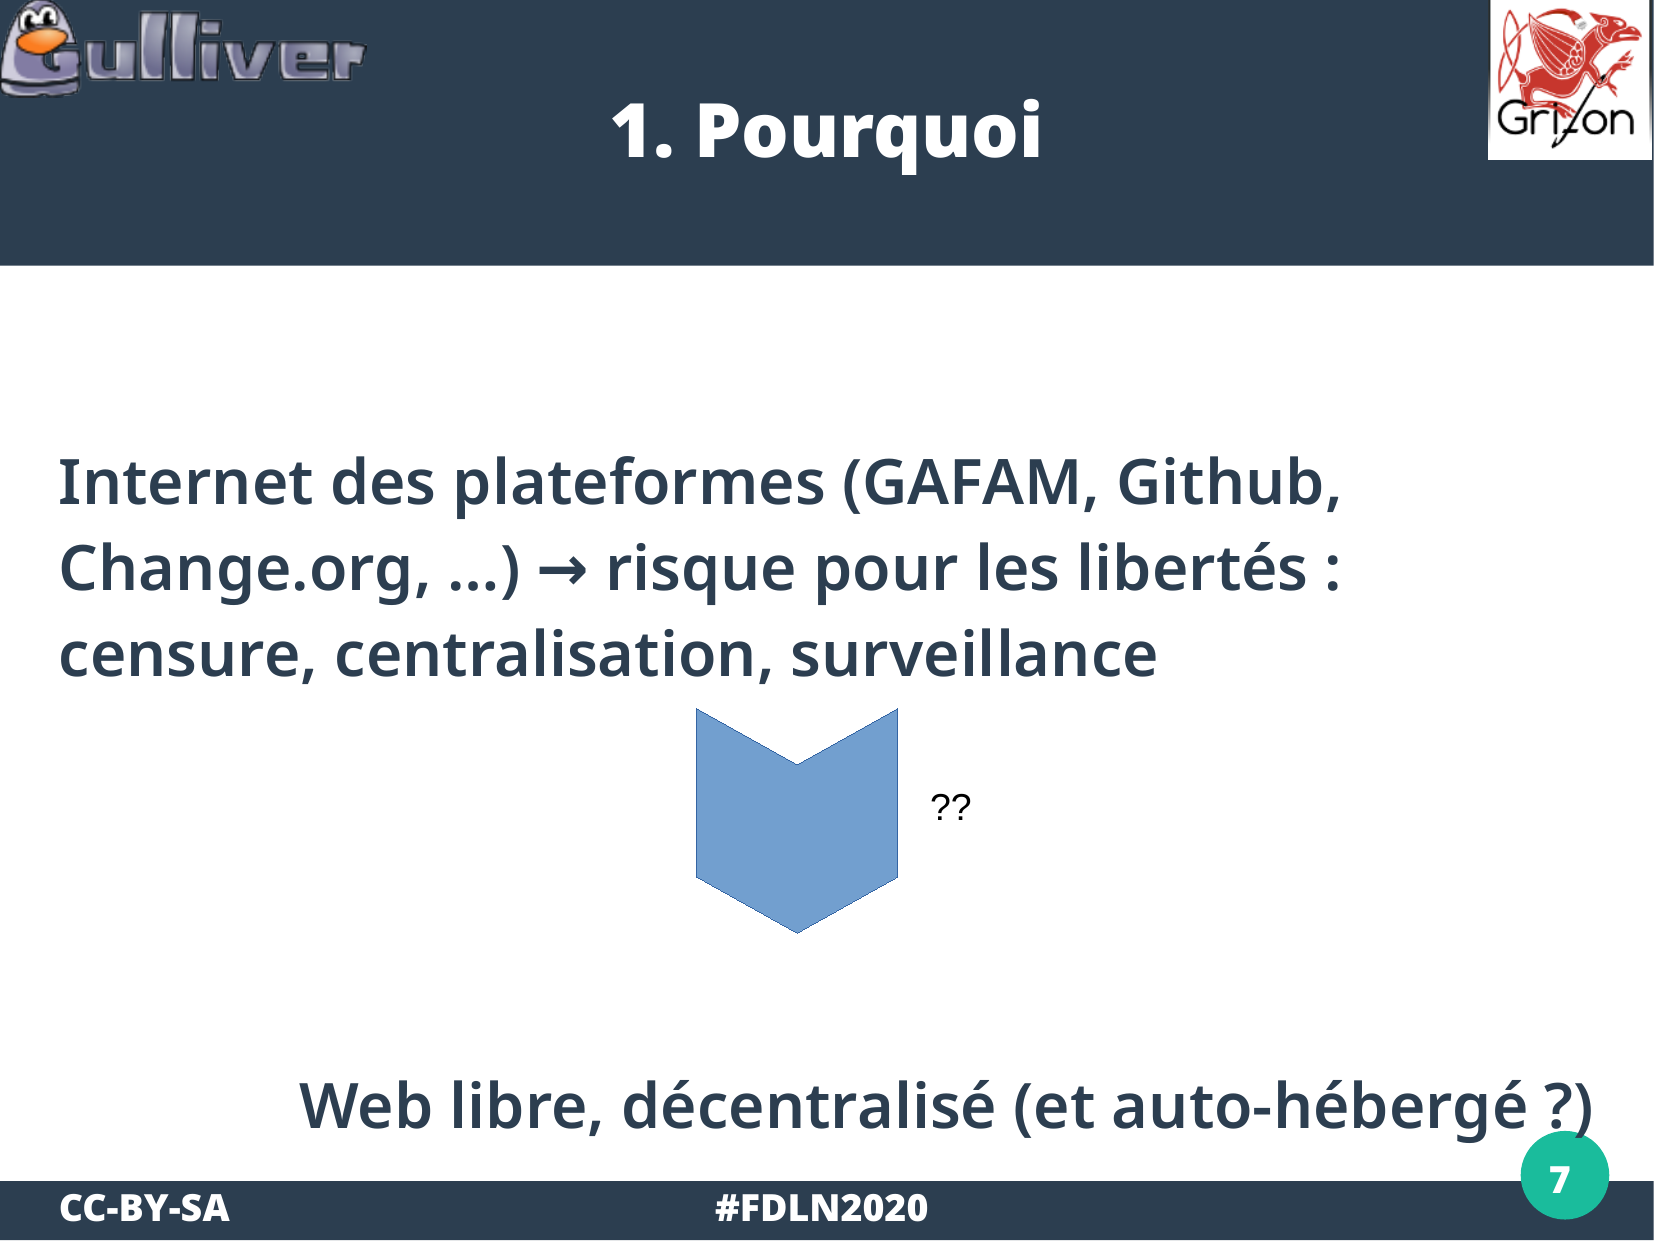

# 1. Pourquoi
Internet des plateformes (GAFAM, Github, Change.org, …) → risque pour les libertés : censure, centralisation, surveillance
Web libre, décentralisé (et auto-hébergé ?)
??
7